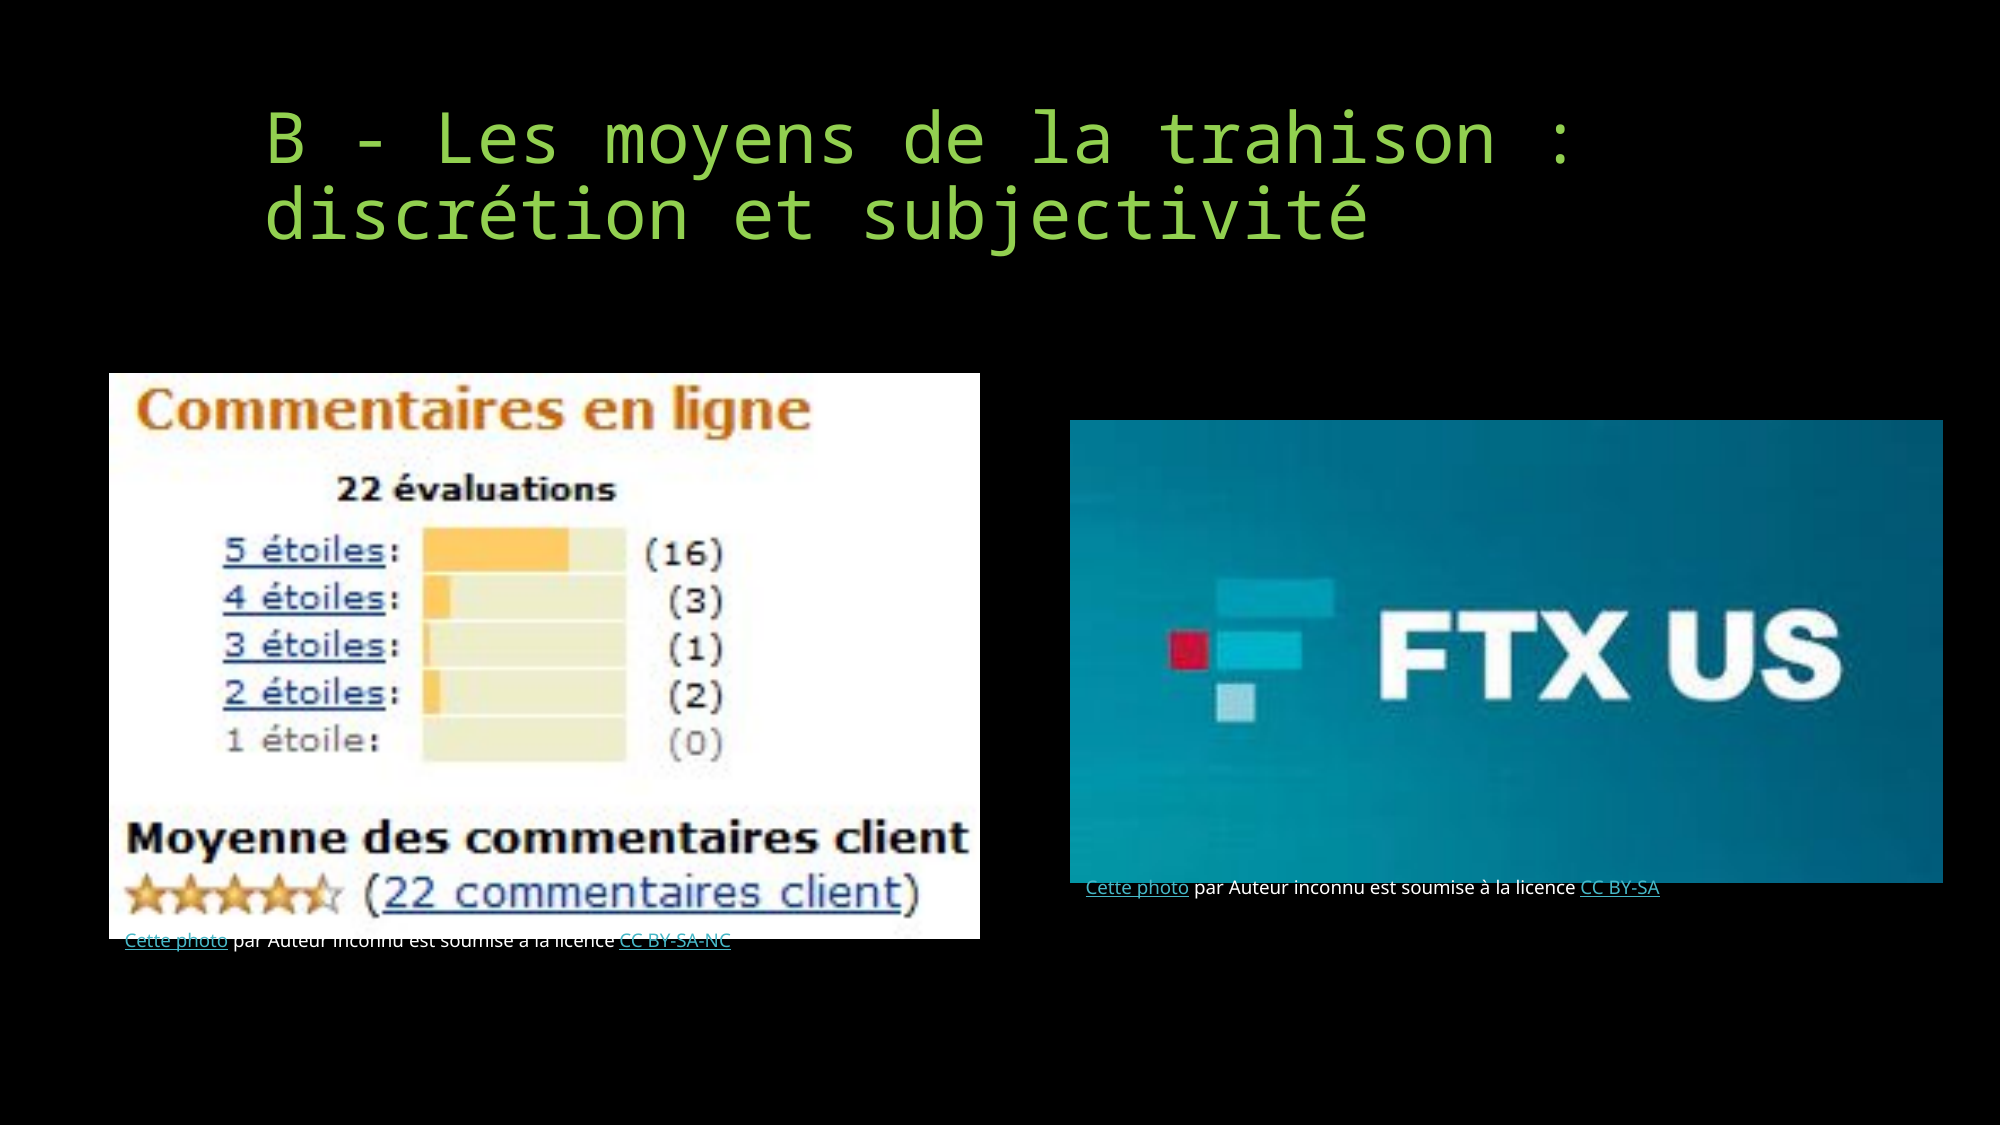

# B - Les moyens de la trahison : discrétion et subjectivité
Cette photo par Auteur inconnu est soumise à la licence CC BY-SA
Cette photo par Auteur inconnu est soumise à la licence CC BY-SA-NC